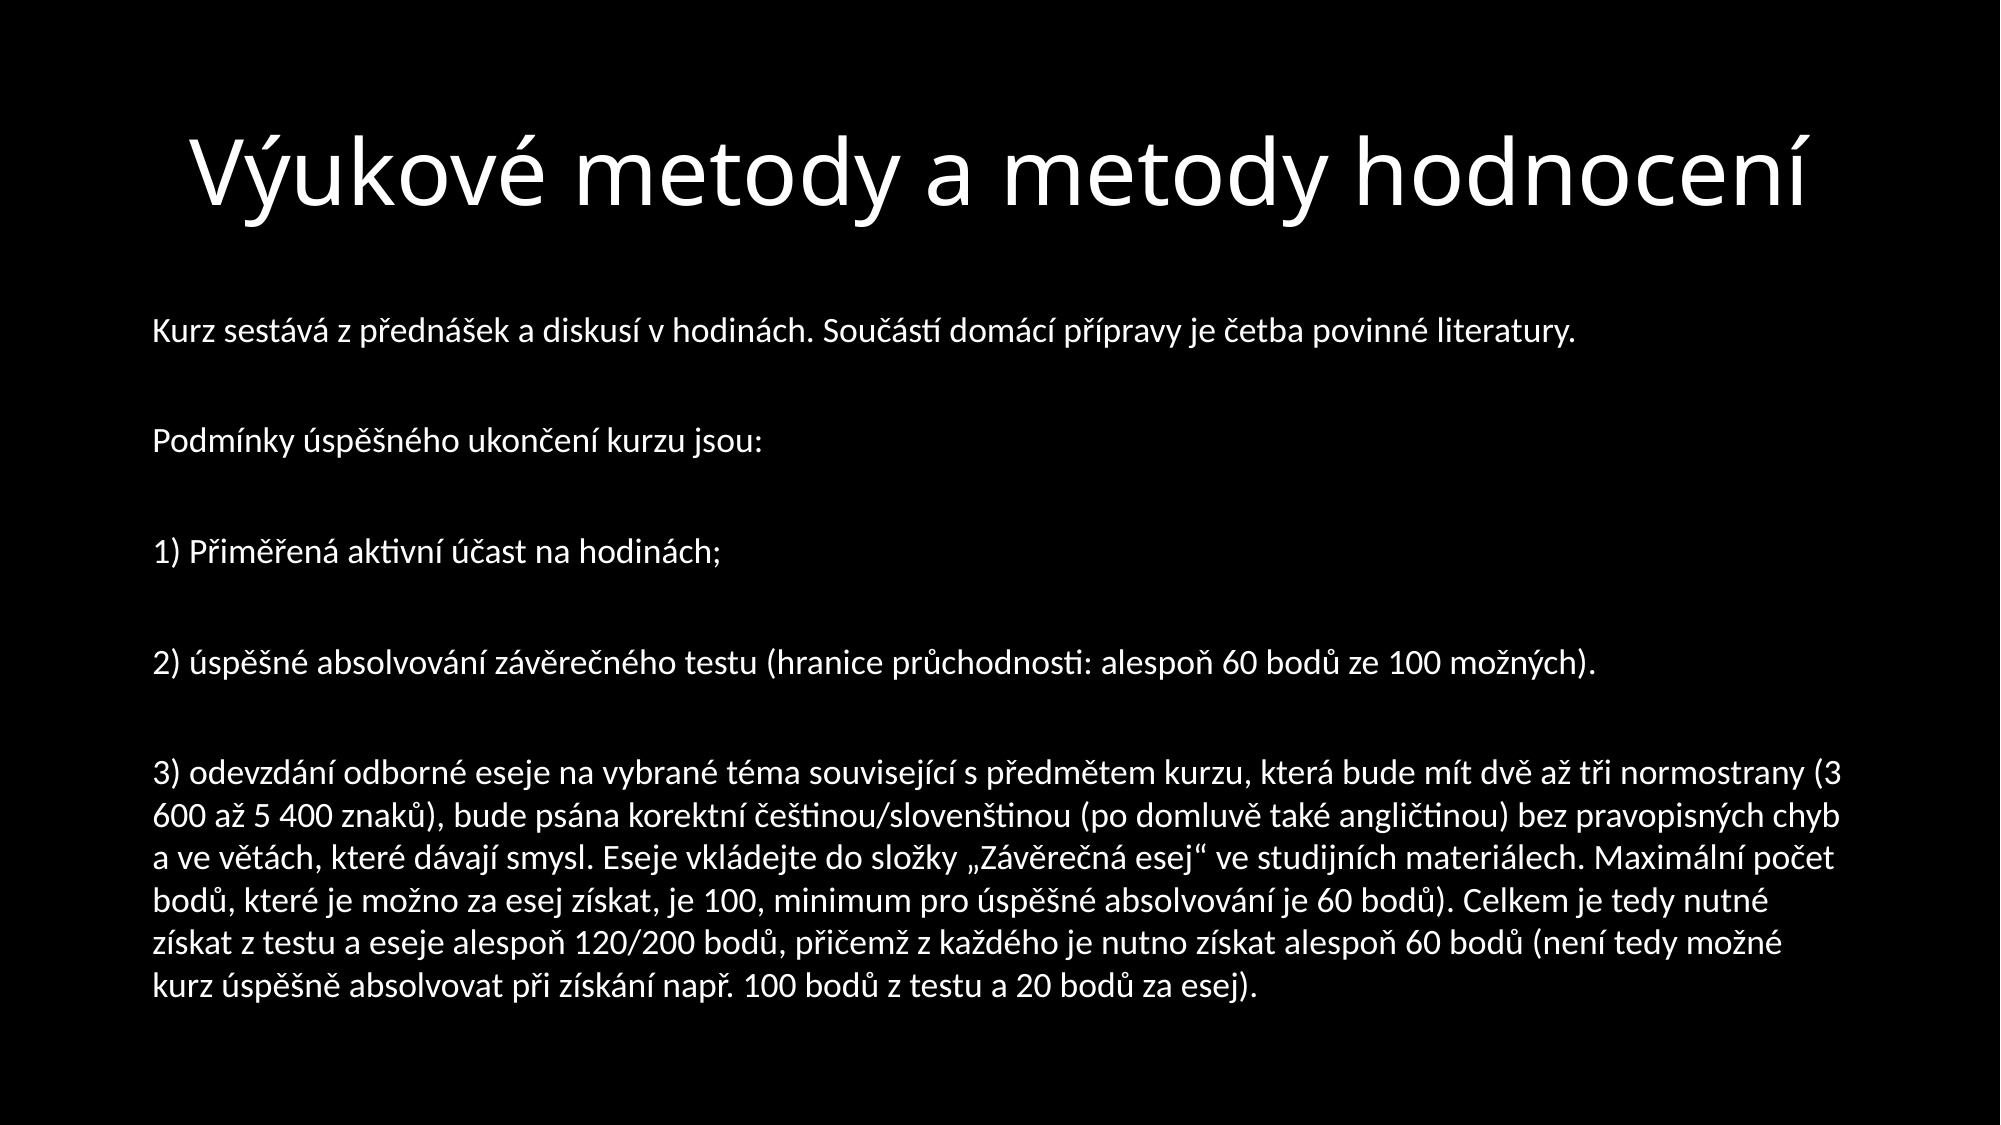

# Výukové metody a metody hodnocení
Kurz sestává z přednášek a diskusí v hodinách. Součástí domácí přípravy je četba povinné literatury.
Podmínky úspěšného ukončení kurzu jsou:
1) Přiměřená aktivní účast na hodinách;
2) úspěšné absolvování závěrečného testu (hranice průchodnosti: alespoň 60 bodů ze 100 možných).
3) odevzdání odborné eseje na vybrané téma související s předmětem kurzu, která bude mít dvě až tři normostrany (3 600 až 5 400 znaků), bude psána korektní češtinou/slovenštinou (po domluvě také angličtinou) bez pravopisných chyb a ve větách, které dávají smysl. Eseje vkládejte do složky „Závěrečná esej“ ve studijních materiálech. Maximální počet bodů, které je možno za esej získat, je 100, minimum pro úspěšné absolvování je 60 bodů). Celkem je tedy nutné získat z testu a eseje alespoň 120/200 bodů, přičemž z každého je nutno získat alespoň 60 bodů (není tedy možné kurz úspěšně absolvovat při získání např. 100 bodů z testu a 20 bodů za esej).